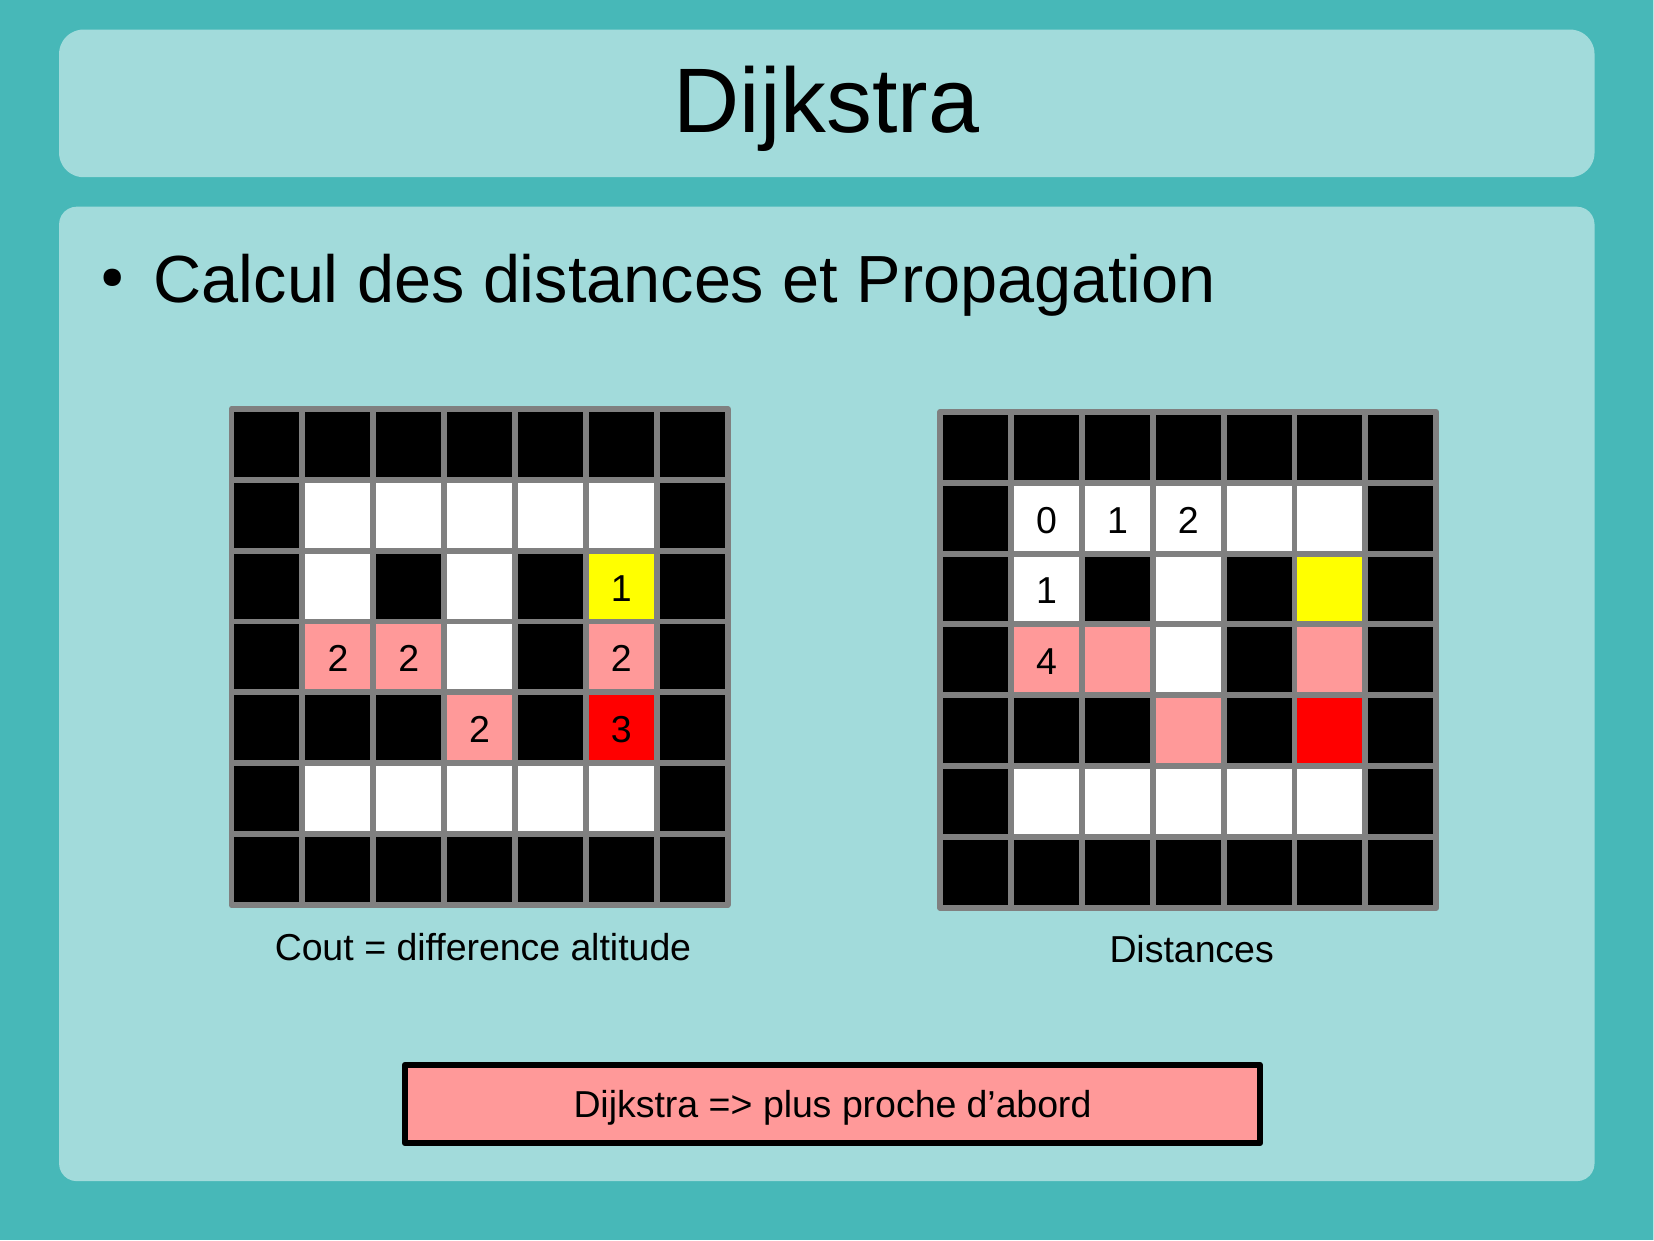

# Dijkstra
Calcul des distances et Propagation
1
2
2
2
2
3
Cout = difference altitude
0
1
2
1
4
Distances
Dijkstra => plus proche d’abord